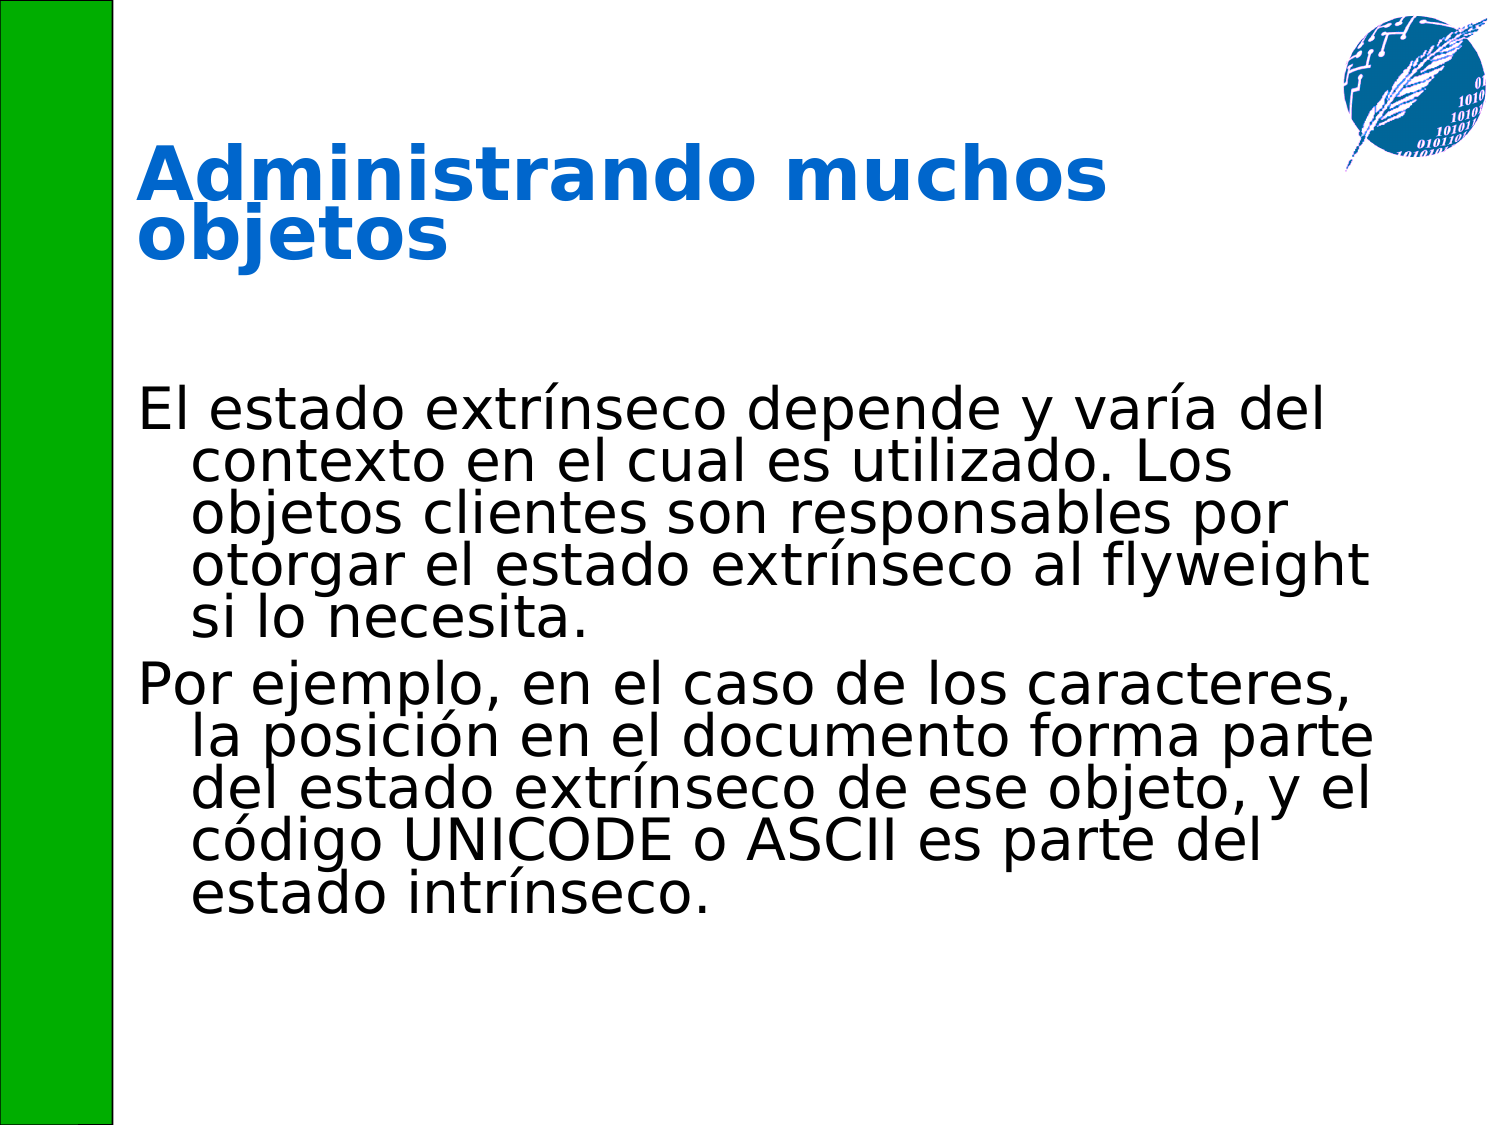

Administrando muchos objetos
# El estado extrínseco depende y varía del contexto en el cual es utilizado. Los objetos clientes son responsables por otorgar el estado extrínseco al flyweight si lo necesita.
Por ejemplo, en el caso de los caracteres, la posición en el documento forma parte del estado extrínseco de ese objeto, y el código UNICODE o ASCII es parte del estado intrínseco.